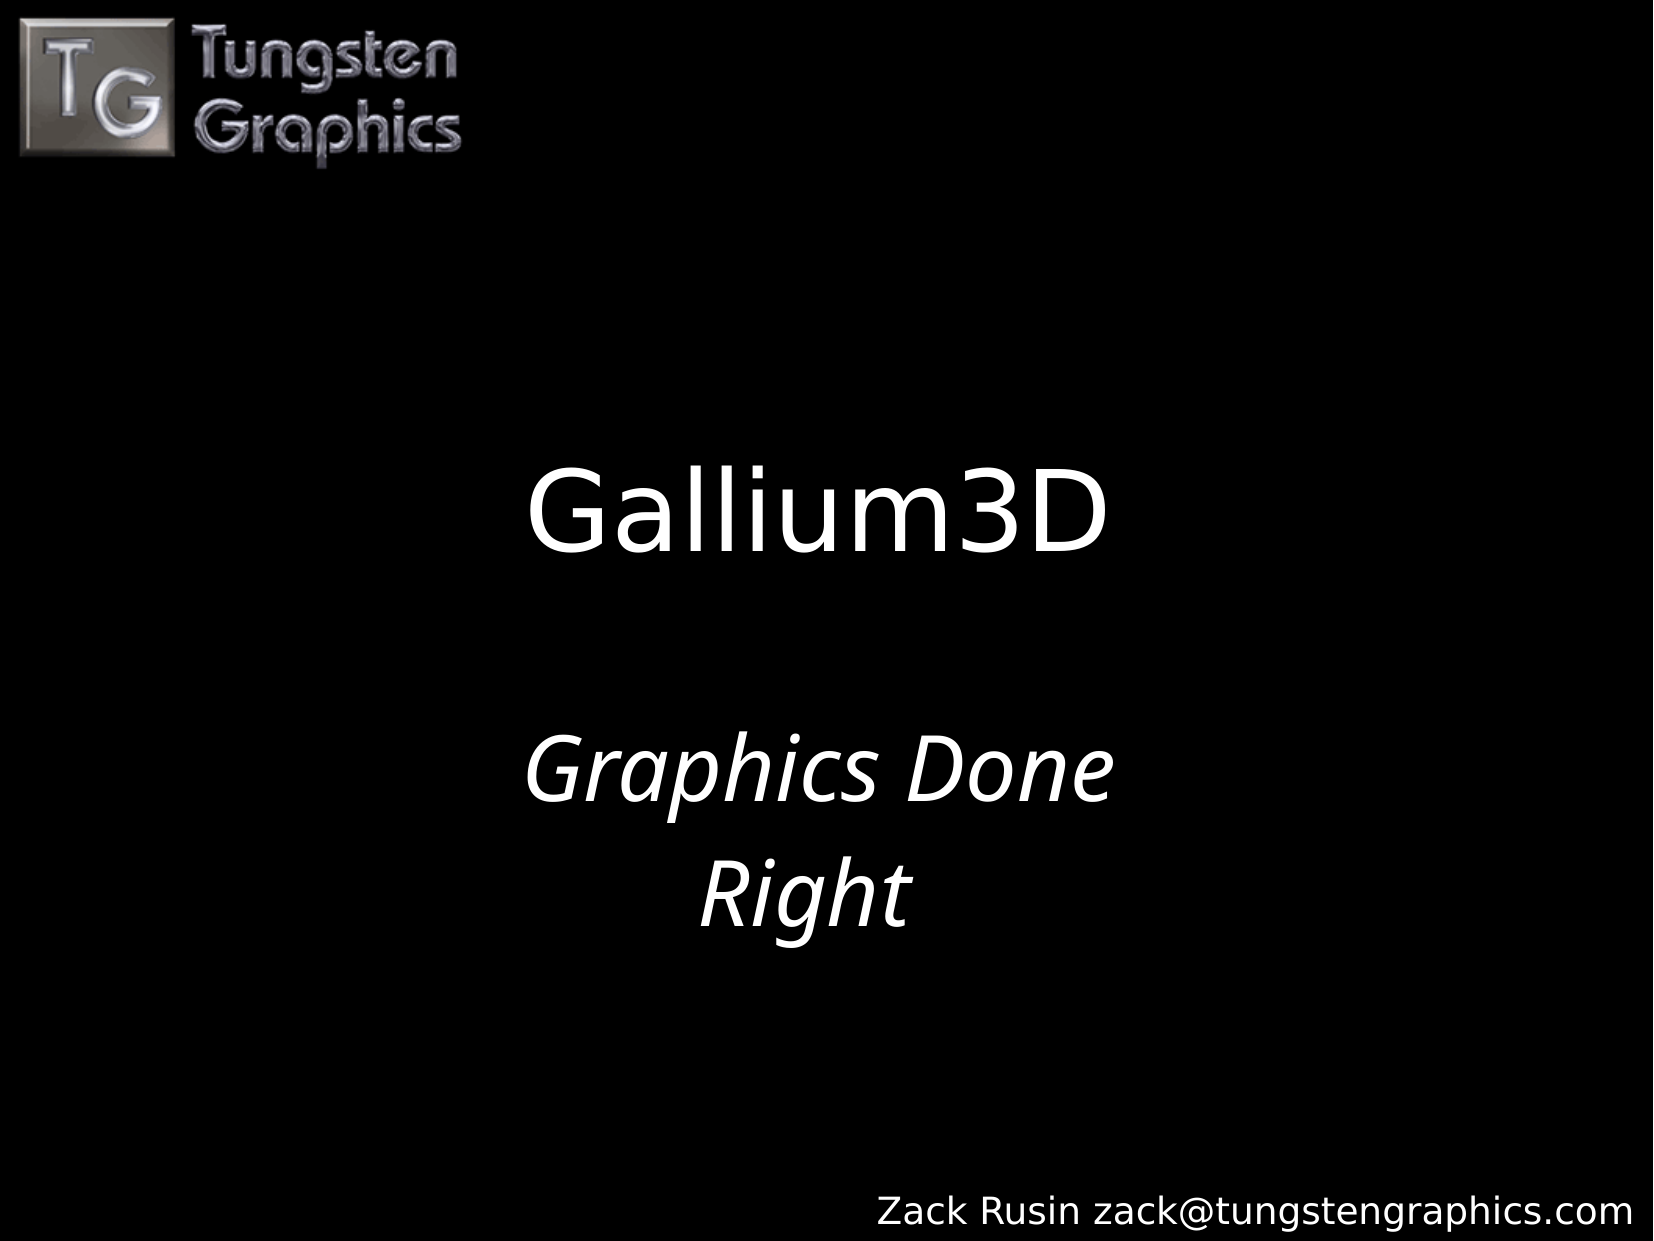

# Gallium3D Graphics Done Right
Zack Rusin zack@tungstengraphics.com